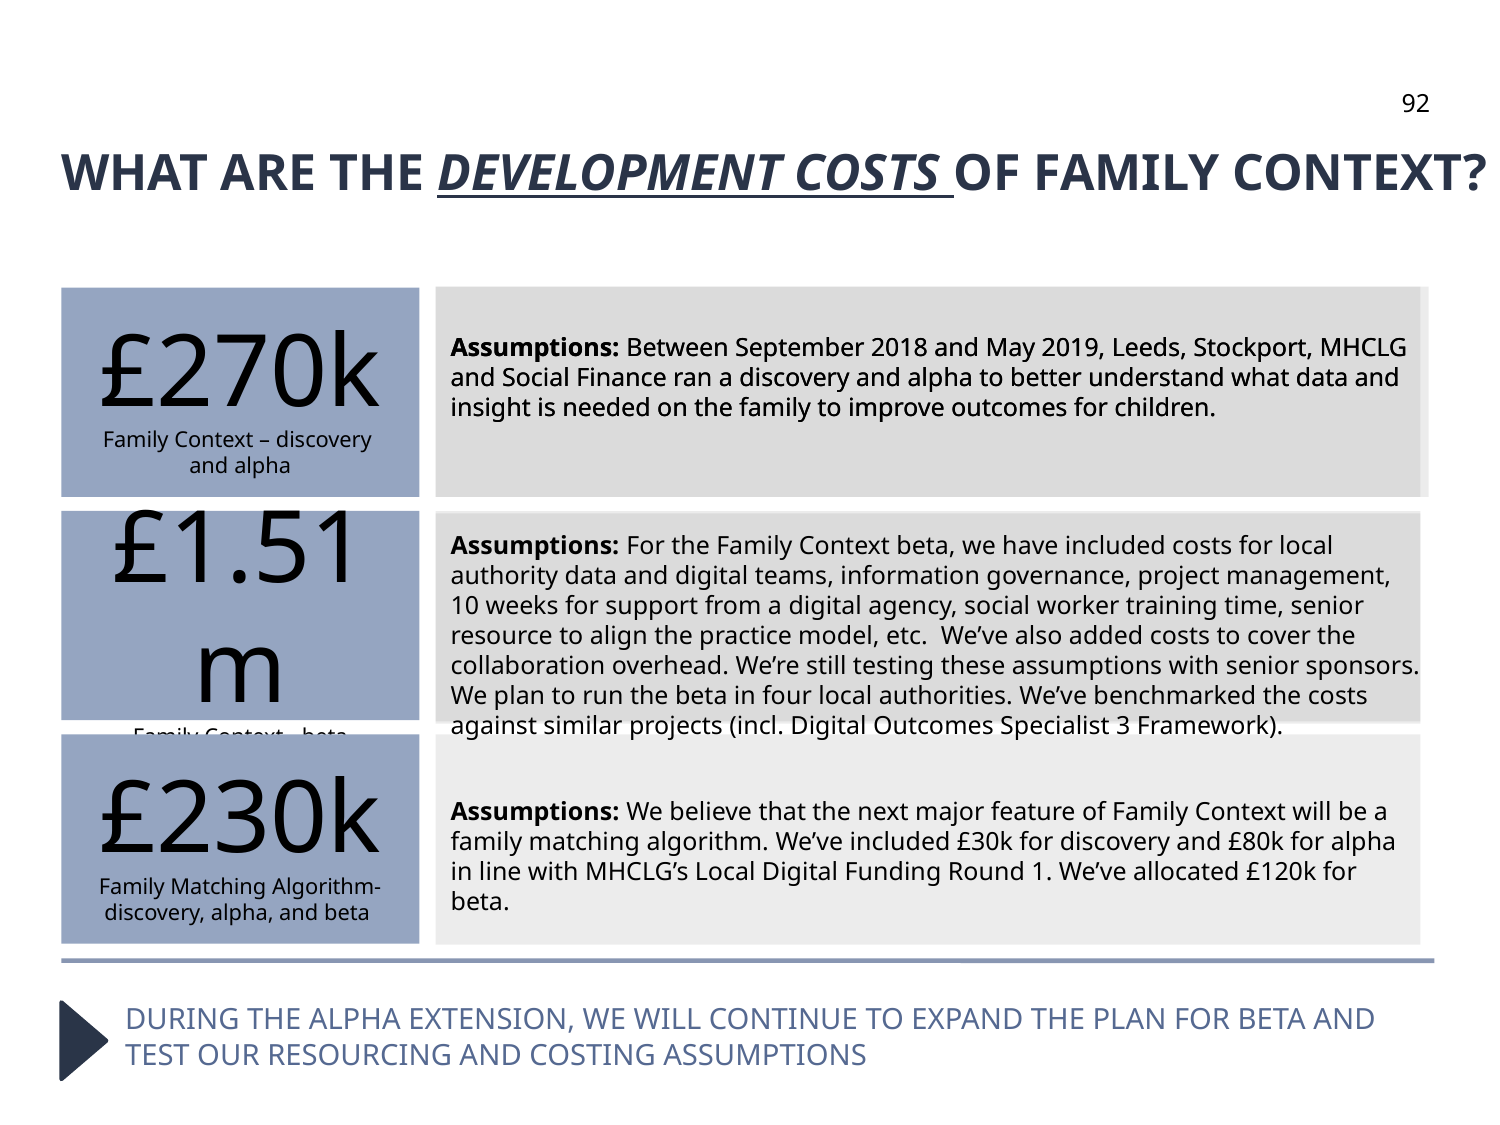

WHAT ARE THE DEVELOPMENT COSTS OF FAMILY CONTEXT?
Assumptions: Between September 2018 and May 2019, Leeds, Stockport, MHCLG and Social Finance ran a discovery and alpha to better understand what data and insight is needed on the family to improve outcomes for children.
Assumptions: Between September 2018 and May 2019, Leeds, Stockport, MHCLG and Social Finance ran a discovery and alpha to better understand what data and insight is needed on the family to improve outcomes for children.
£270k
Family Context – discovery
and alpha
£1.51m
Family Context - beta
Assumptions: For the Family Context beta, we have included costs for local authority data and digital teams, information governance, project management, 10 weeks for support from a digital agency, social worker training time, senior resource to align the practice model, etc. We’ve also added costs to cover the collaboration overhead. We’re still testing these assumptions with senior sponsors. We plan to run the beta in four local authorities. We’ve benchmarked the costs against similar projects (incl. Digital Outcomes Specialist 3 Framework).
£230k
Family Matching Algorithm- discovery, alpha, and beta
Assumptions: We believe that the next major feature of Family Context will be a family matching algorithm. We’ve included £30k for discovery and £80k for alpha in line with MHCLG’s Local Digital Funding Round 1. We’ve allocated £120k for beta.
DURING THE ALPHA EXTENSION, WE WILL CONTINUE TO EXPAND THE PLAN FOR BETA AND TEST OUR RESOURCING AND COSTING ASSUMPTIONS